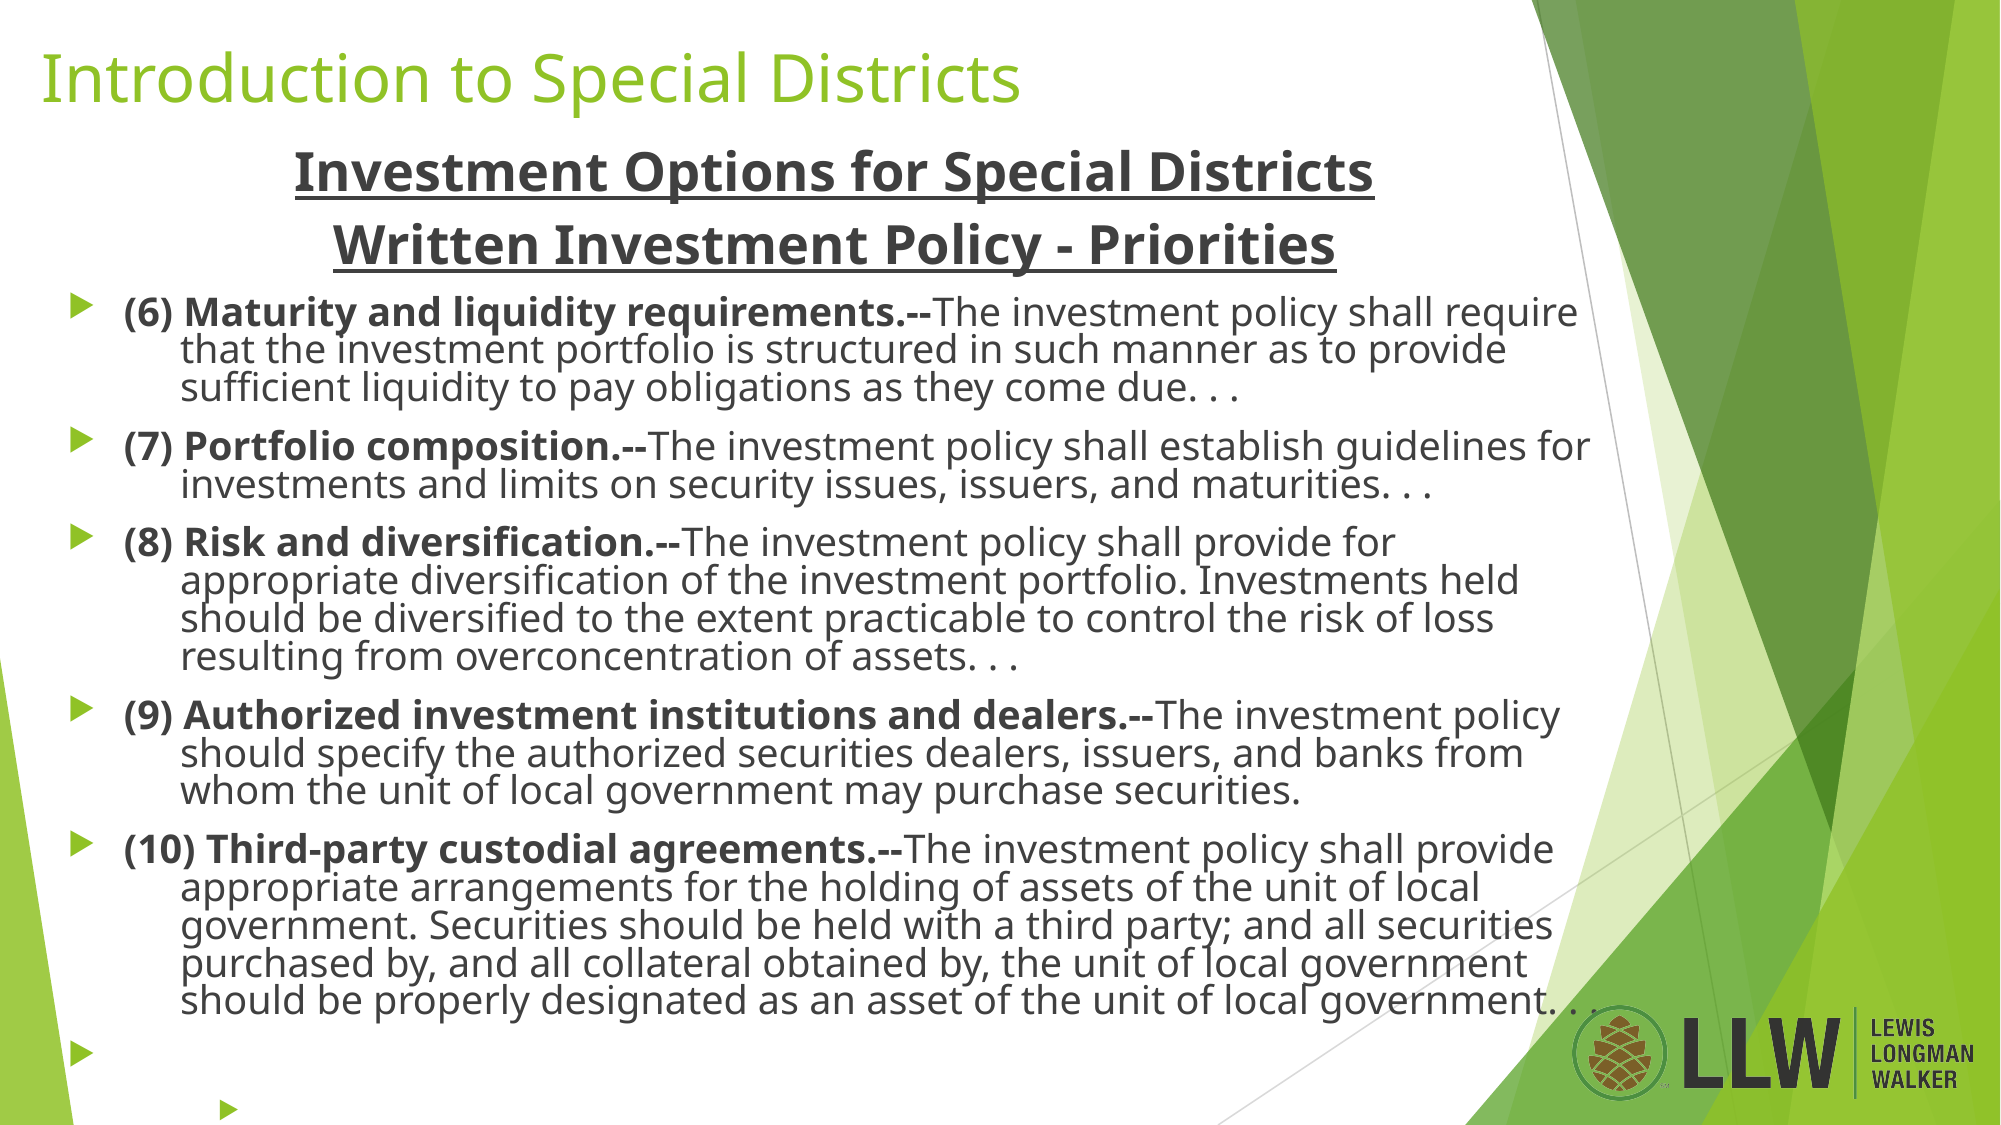

# Introduction to Special Districts
Investment Options for Special Districts
Written Investment Policy - Priorities
(6) Maturity and liquidity requirements.--The investment policy shall require that the investment portfolio is structured in such manner as to provide sufficient liquidity to pay obligations as they come due. . .
(7) Portfolio composition.--The investment policy shall establish guidelines for investments and limits on security issues, issuers, and maturities. . .
(8) Risk and diversification.--The investment policy shall provide for appropriate diversification of the investment portfolio. Investments held should be diversified to the extent practicable to control the risk of loss resulting from overconcentration of assets. . .
(9) Authorized investment institutions and dealers.--The investment policy should specify the authorized securities dealers, issuers, and banks from whom the unit of local government may purchase securities.
(10) Third-party custodial agreements.--The investment policy shall provide appropriate arrangements for the holding of assets of the unit of local government. Securities should be held with a third party; and all securities purchased by, and all collateral obtained by, the unit of local government should be properly designated as an asset of the unit of local government. . .